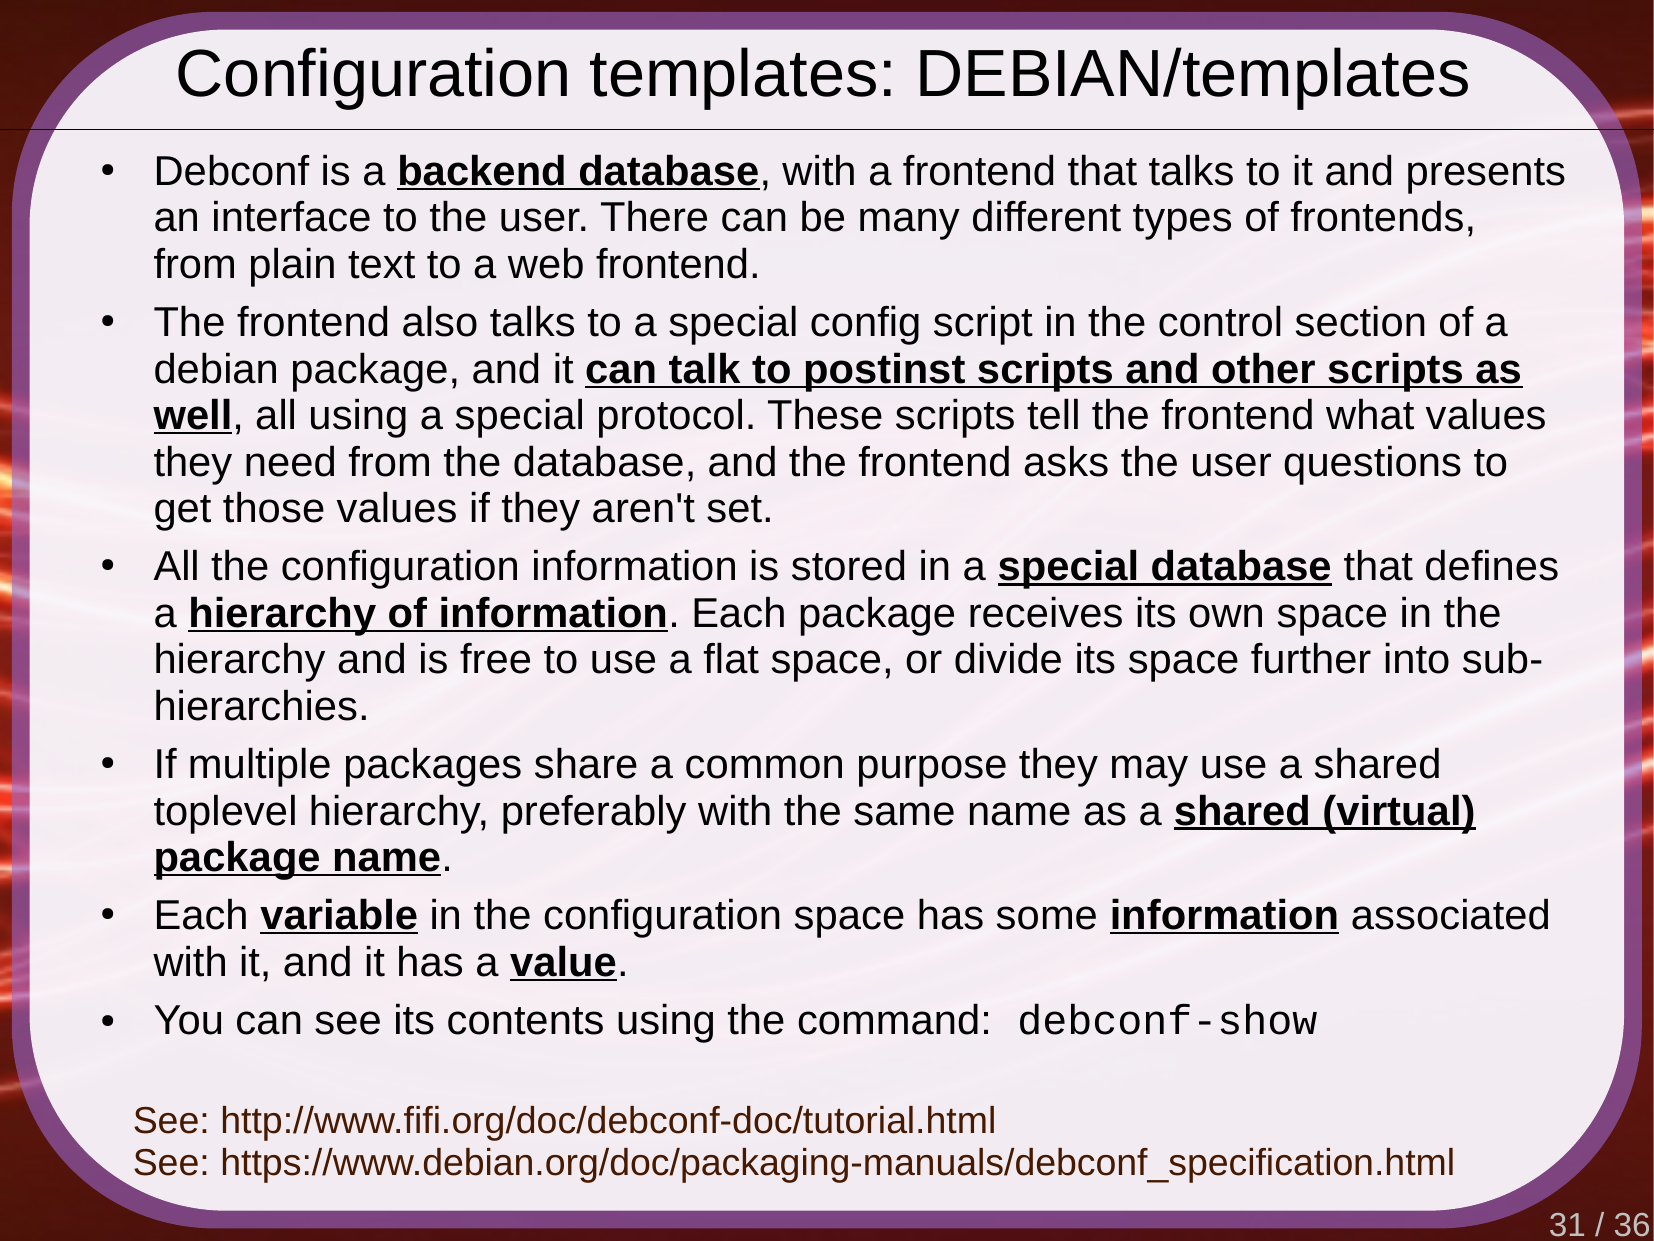

# Configuration templates: DEBIAN/templates
Debconf is a backend database, with a frontend that talks to it and presents an interface to the user. There can be many different types of frontends, from plain text to a web frontend.
The frontend also talks to a special config script in the control section of a debian package, and it can talk to postinst scripts and other scripts as well, all using a special protocol. These scripts tell the frontend what values they need from the database, and the frontend asks the user questions to get those values if they aren't set.
All the configuration information is stored in a special database that defines a hierarchy of information. Each package receives its own space in the hierarchy and is free to use a flat space, or divide its space further into sub-hierarchies.
If multiple packages share a common purpose they may use a shared toplevel hierarchy, preferably with the same name as a shared (virtual) package name.
Each variable in the configuration space has some information associated with it, and it has a value.
You can see its contents using the command: debconf-show
See: http://www.fifi.org/doc/debconf-doc/tutorial.html
See: https://www.debian.org/doc/packaging-manuals/debconf_specification.html